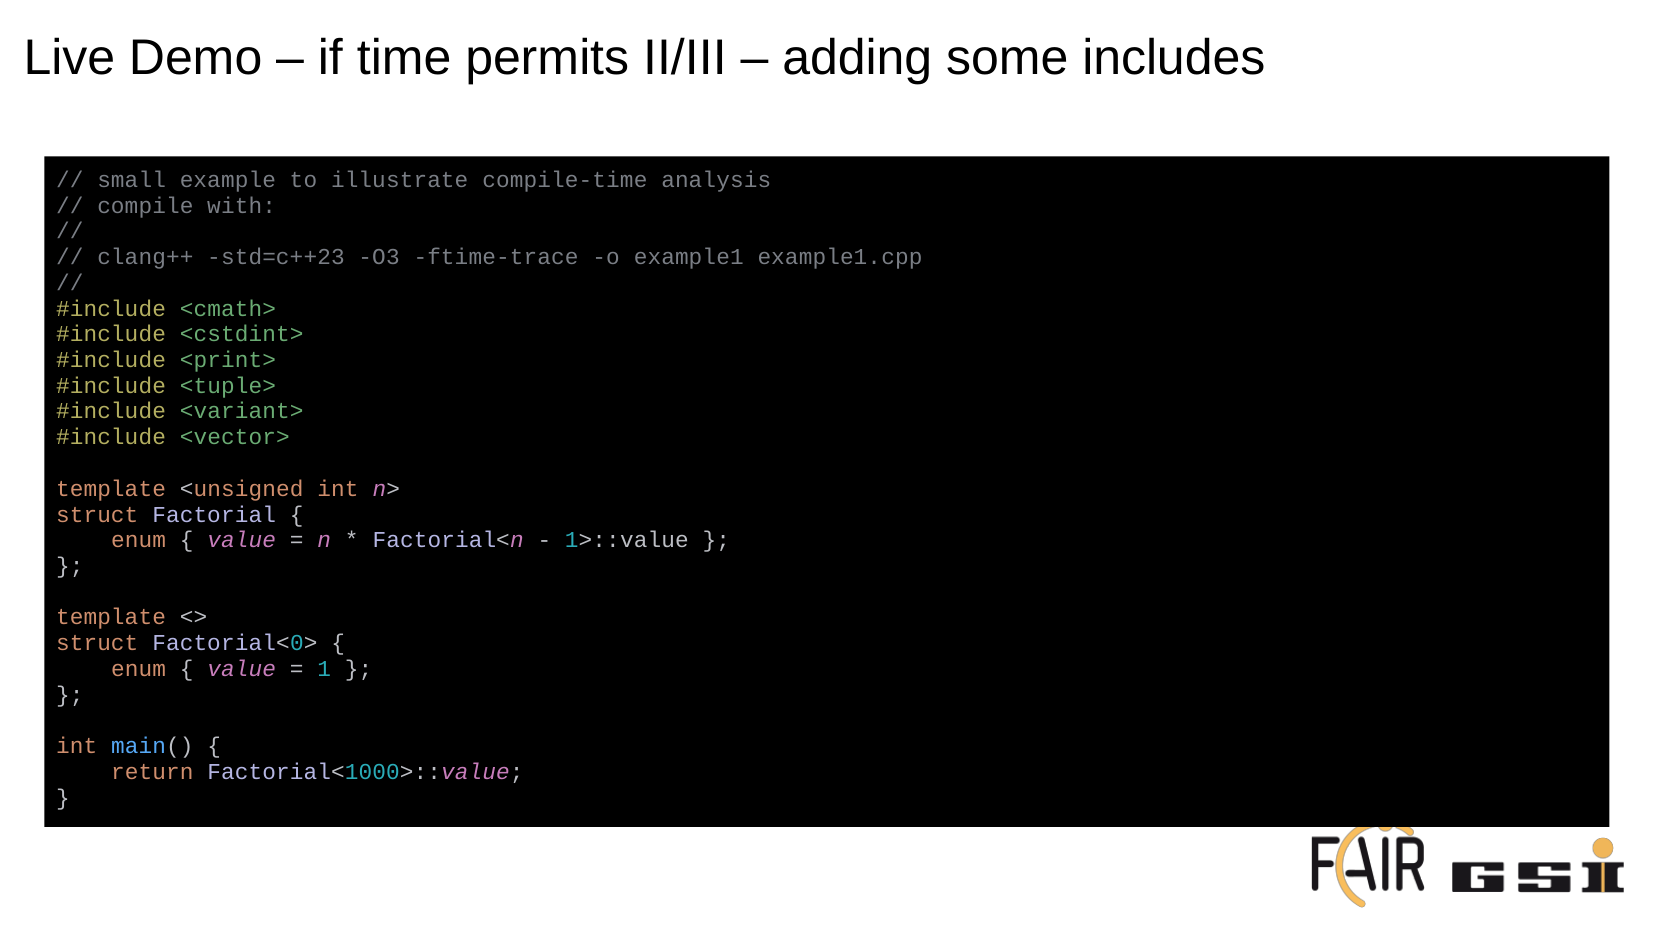

# Live Demo – if time permits II/III – adding some includes
// small example to illustrate compile-time analysis
// compile with:
//
// clang++ -std=c++23 -O3 -ftime-trace -o example1 example1.cpp
//
#include <cmath>
#include <cstdint>
#include <print>
#include <tuple>
#include <variant>
#include <vector>
template <unsigned int n>
struct Factorial {
 enum { value = n * Factorial<n - 1>::value };
};
template <>
struct Factorial<0> {
 enum { value = 1 };
};
int main() {
 return Factorial<1000>::value;
}